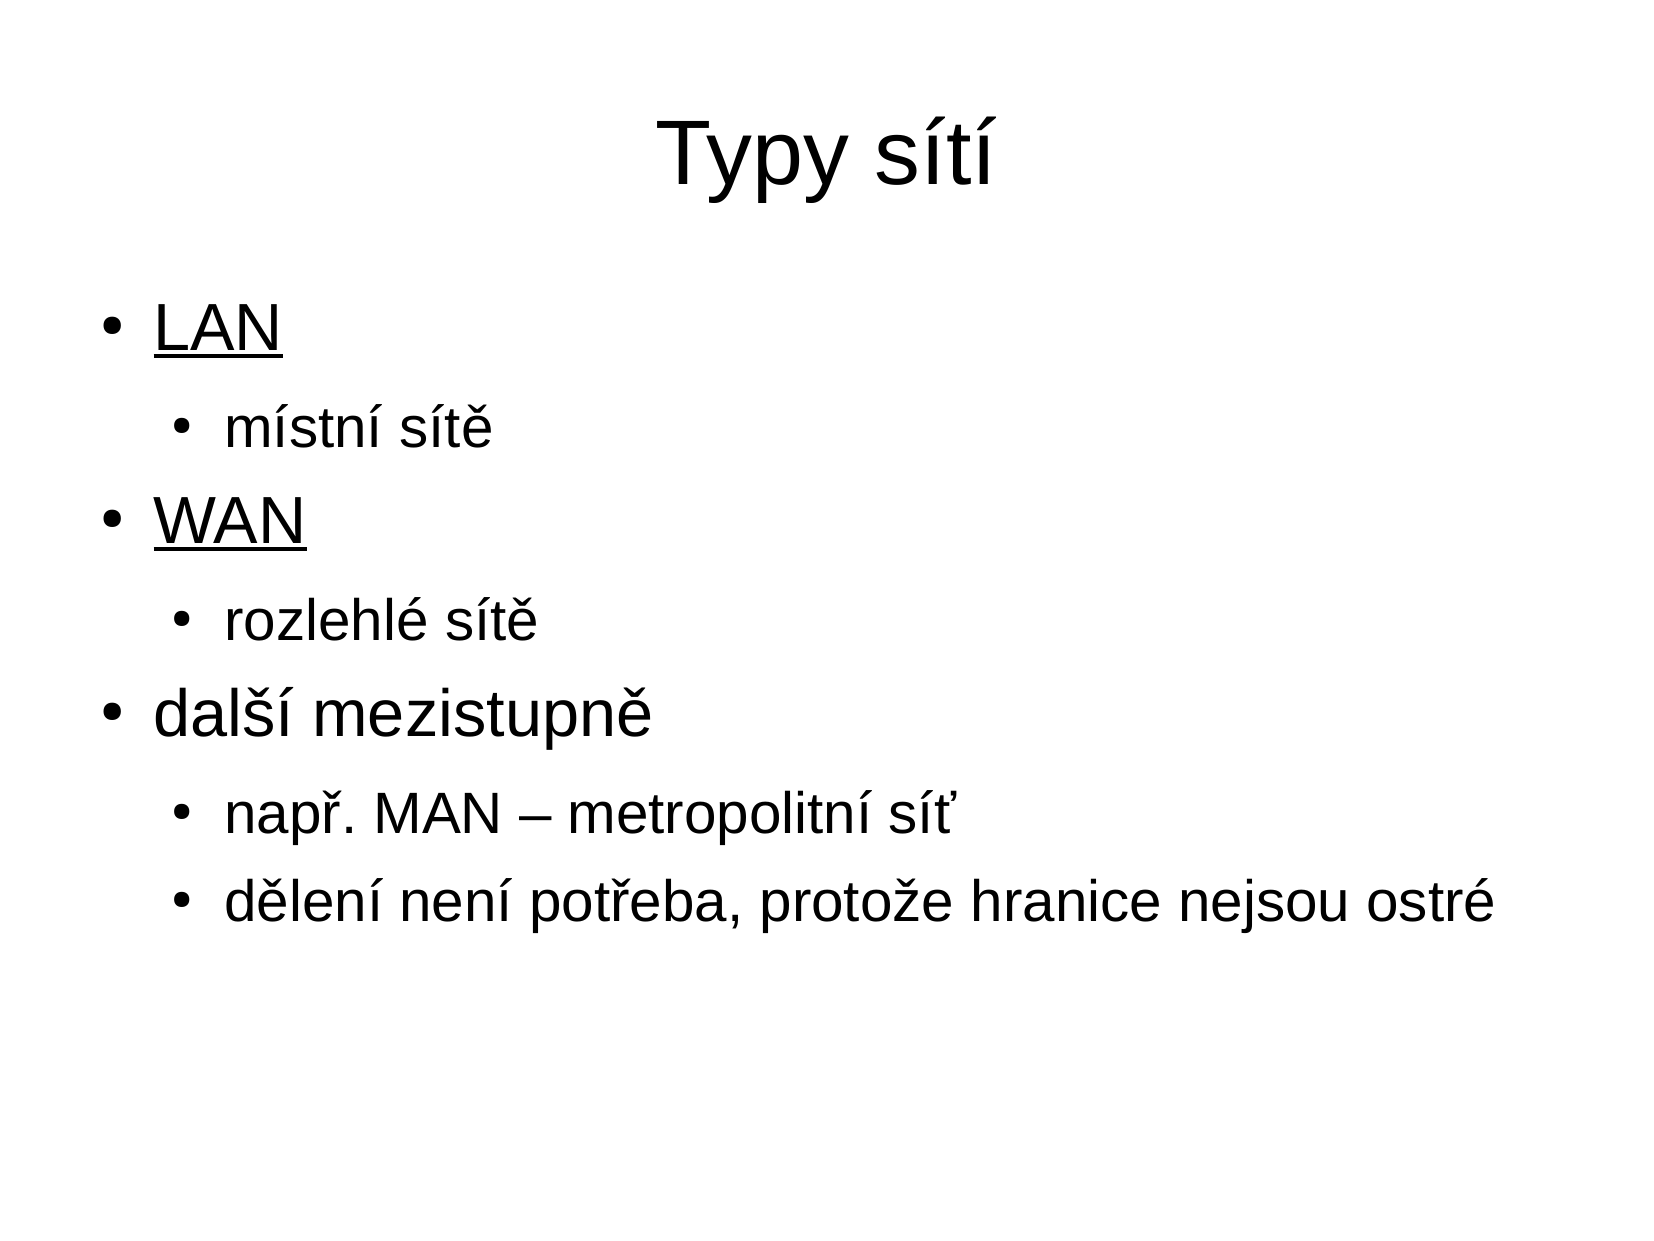

# Typy sítí
LAN
místní sítě
WAN
rozlehlé sítě
další mezistupně
např. MAN – metropolitní síť
dělení není potřeba, protože hranice nejsou ostré